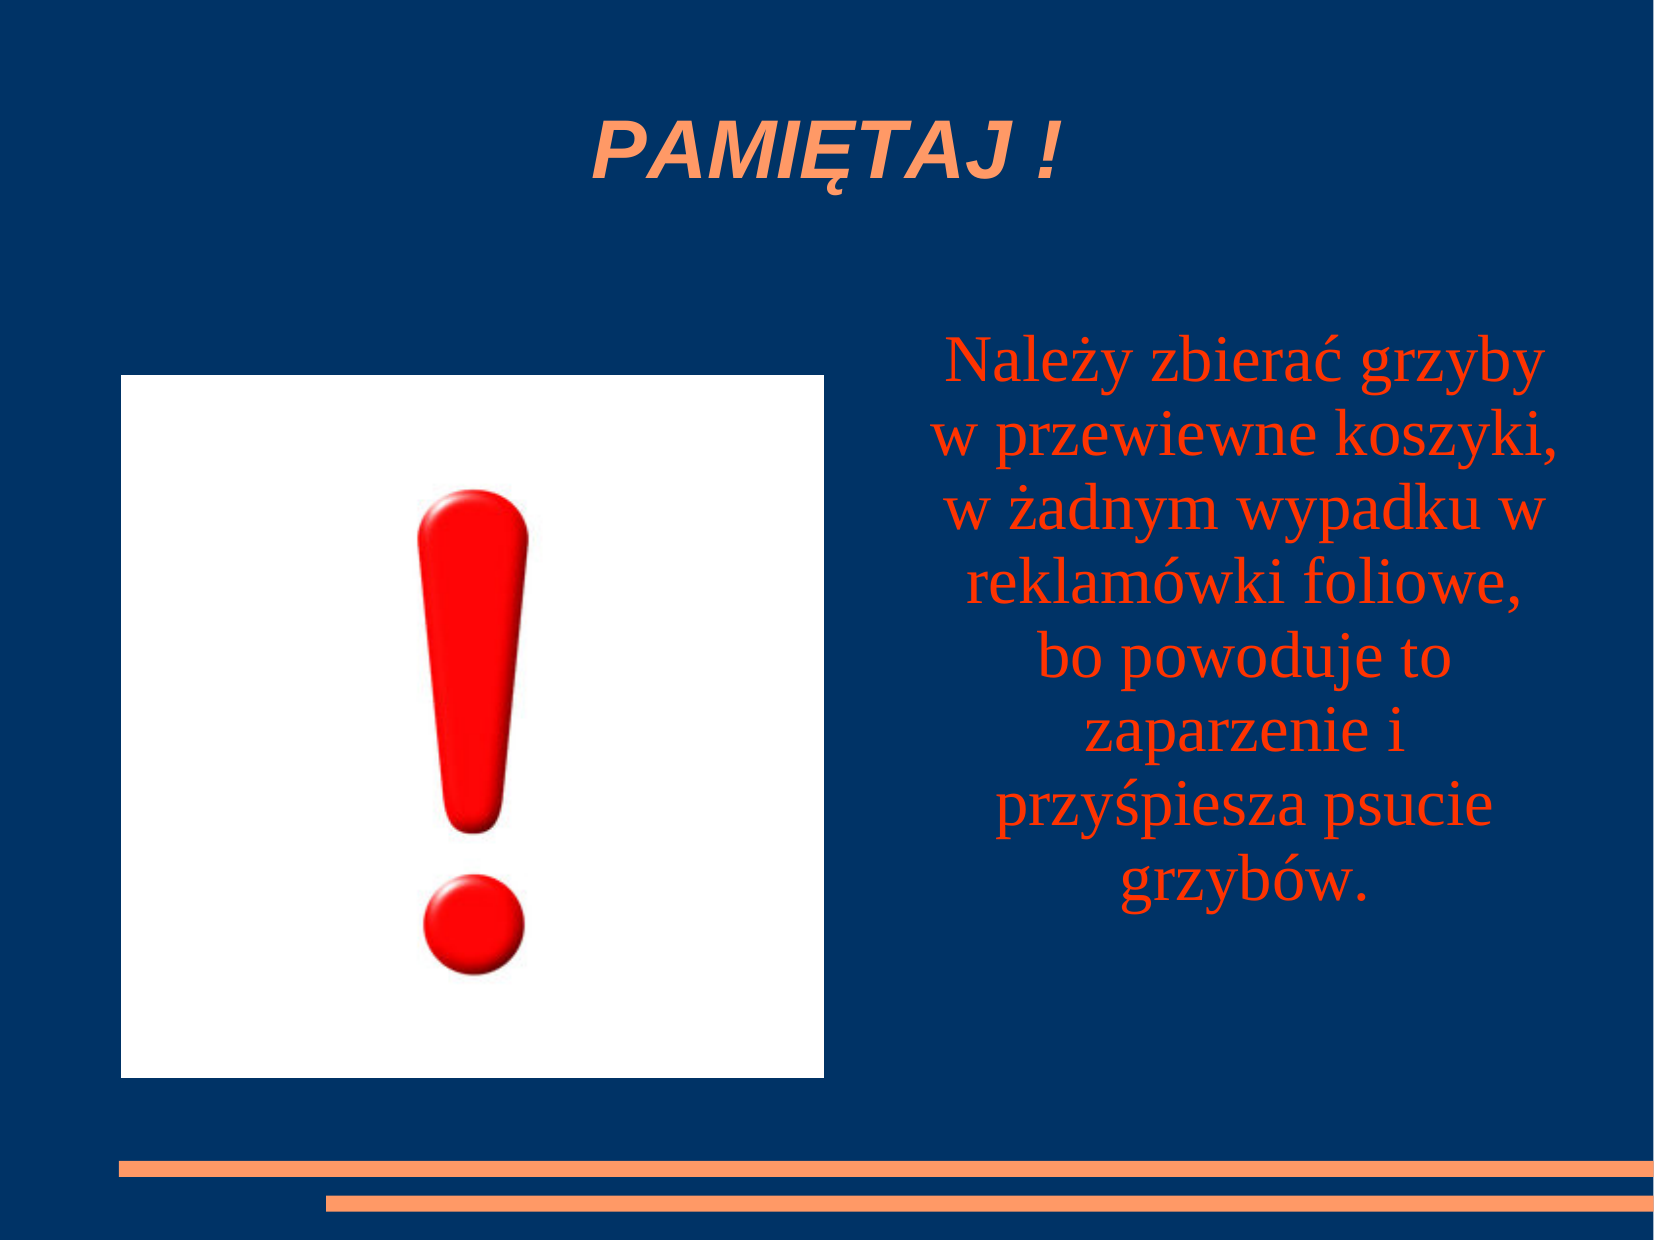

# PAMIĘTAJ !
Należy zbierać grzyby w przewiewne koszyki, w żadnym wypadku w reklamówki foliowe, bo powoduje to zaparzenie i przyśpiesza psucie grzybów.